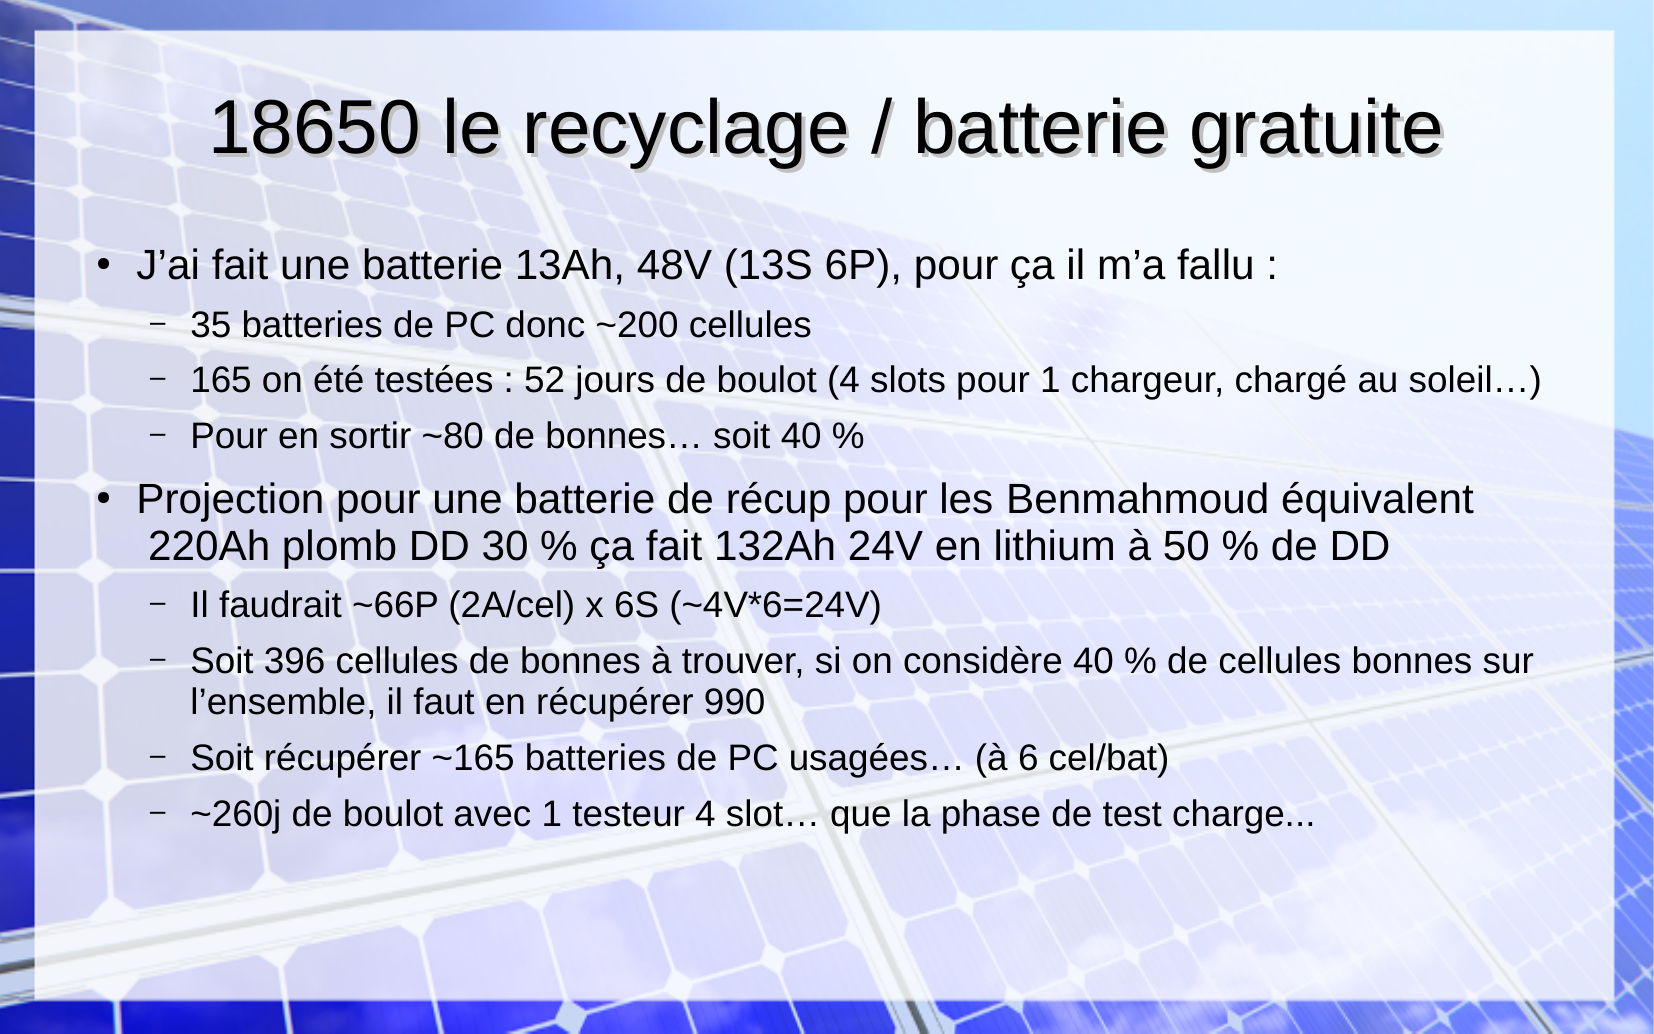

# 18650 le recyclage / batterie gratuite
J’ai fait une batterie 13Ah, 48V (13S 6P), pour ça il m’a fallu :
35 batteries de PC donc ~200 cellules
165 on été testées : 52 jours de boulot (4 slots pour 1 chargeur, chargé au soleil…)
Pour en sortir ~80 de bonnes… soit 40 %
Projection pour une batterie de récup pour les Benmahmoud équivalent  220Ah plomb DD 30 % ça fait 132Ah 24V en lithium à 50 % de DD
Il faudrait ~66P (2A/cel) x 6S (~4V*6=24V)
Soit 396 cellules de bonnes à trouver, si on considère 40 % de cellules bonnes sur l’ensemble, il faut en récupérer 990
Soit récupérer ~165 batteries de PC usagées… (à 6 cel/bat)
~260j de boulot avec 1 testeur 4 slot… que la phase de test charge...